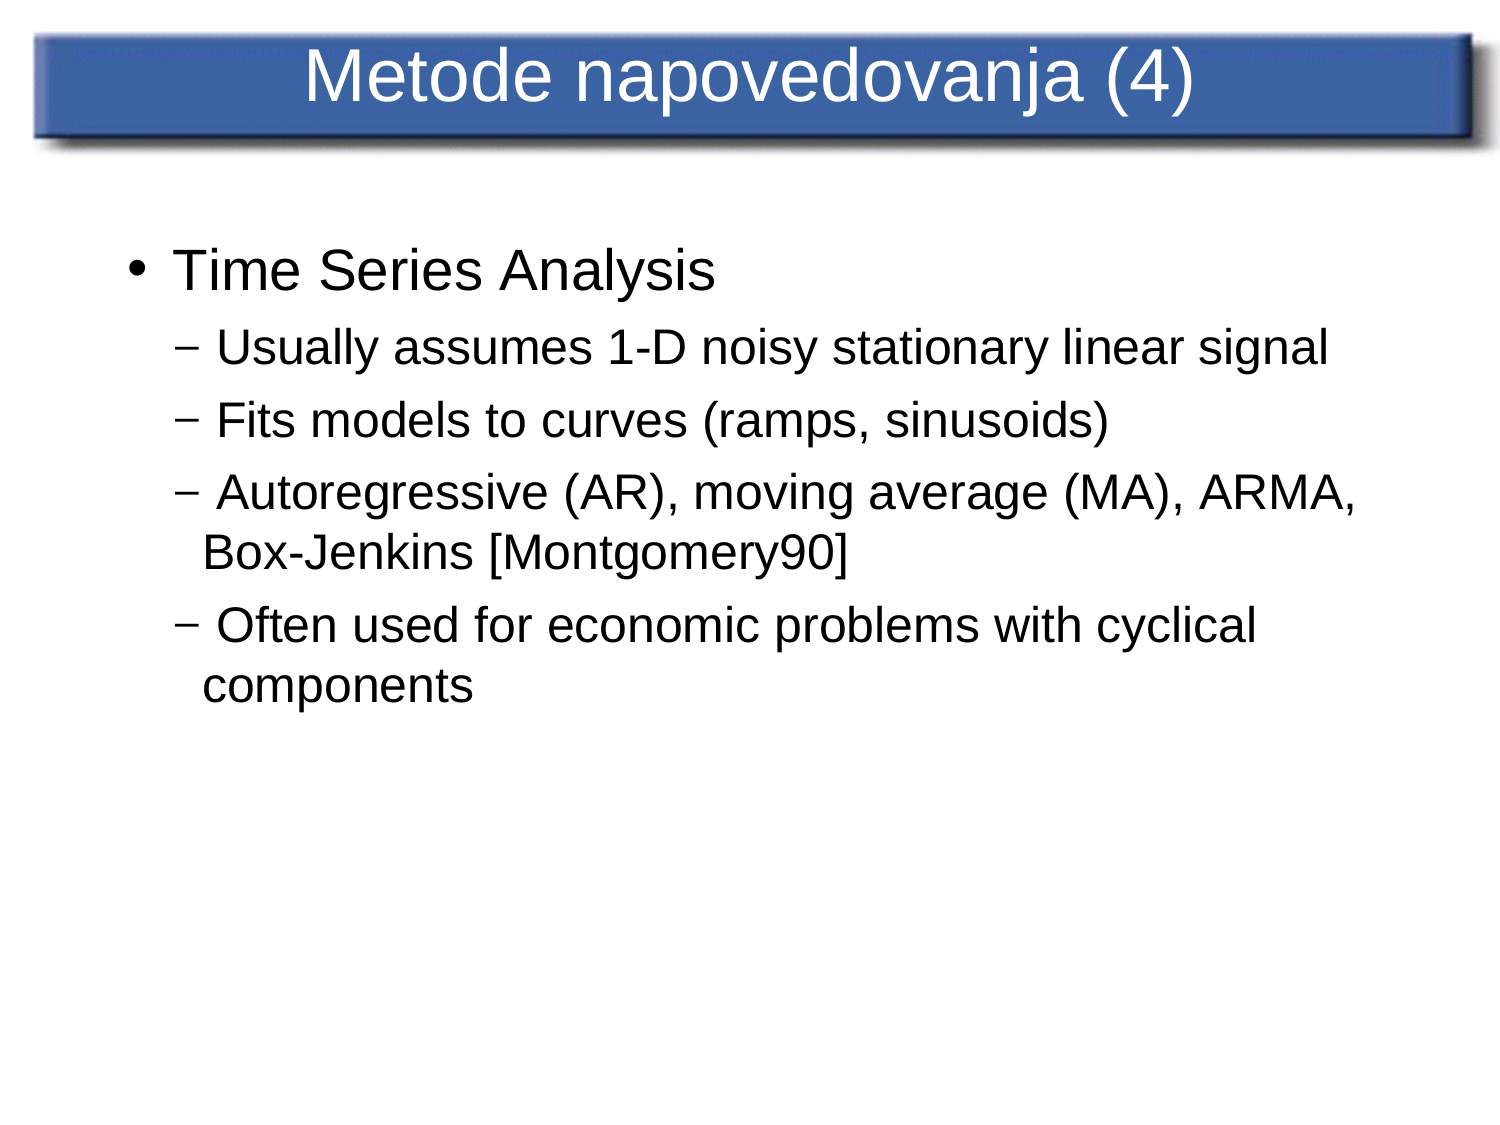

# Metode napovedovanja (4)
 Time Series Analysis
 Usually assumes 1-D noisy stationary linear signal
 Fits models to curves (ramps, sinusoids)
 Autoregressive (AR), moving average (MA), ARMA, Box-Jenkins [Montgomery90]
 Often used for economic problems with cyclical components